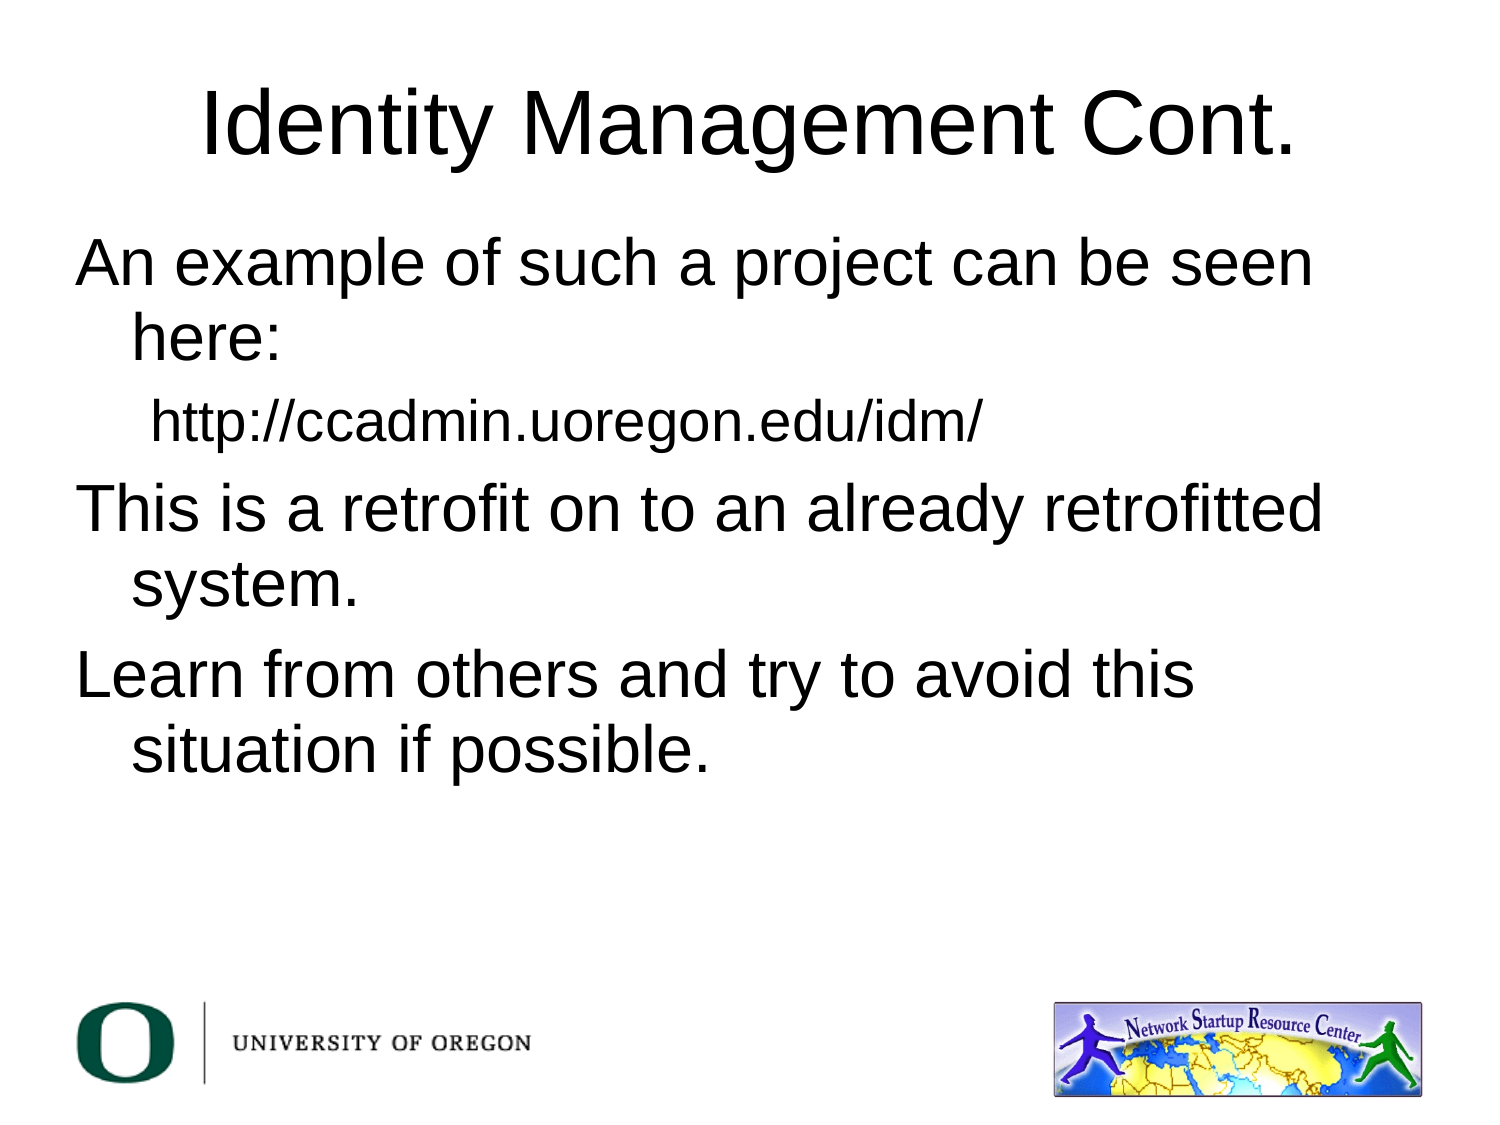

# Identity Management Cont.
An example of such a project can be seen here:
http://ccadmin.uoregon.edu/idm/
This is a retrofit on to an already retrofitted system.
Learn from others and try to avoid this situation if possible.